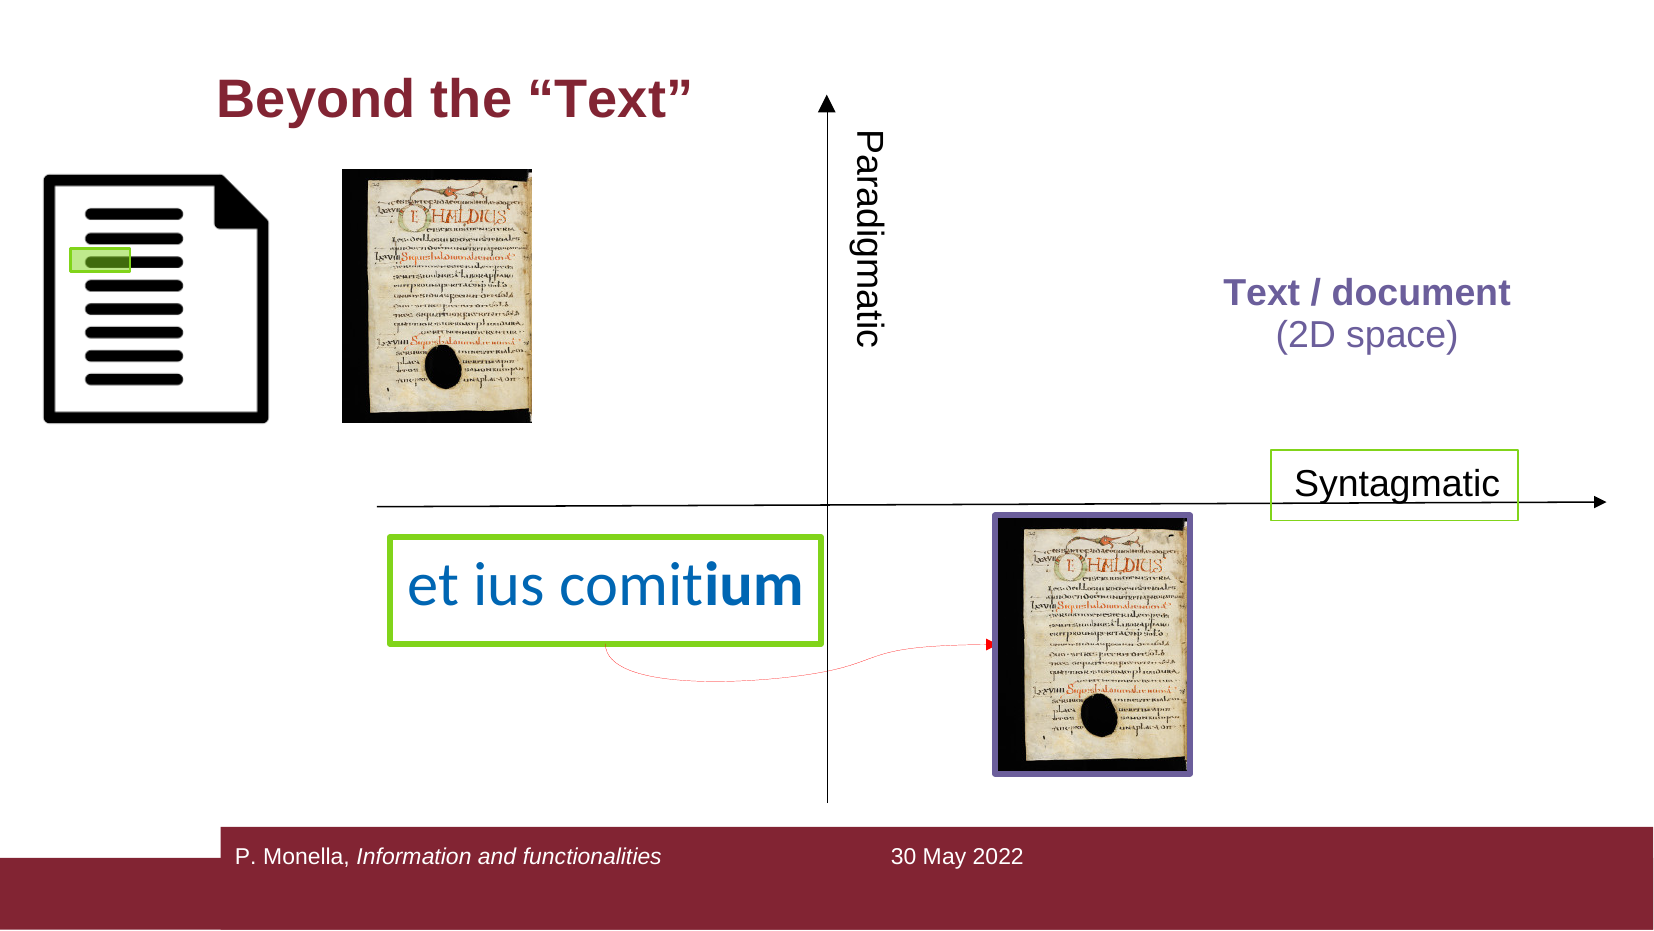

# Beyond the “Text”
Text / document
(2D space)
 Paradigmatic
											Syntagmatic
et ius comitium